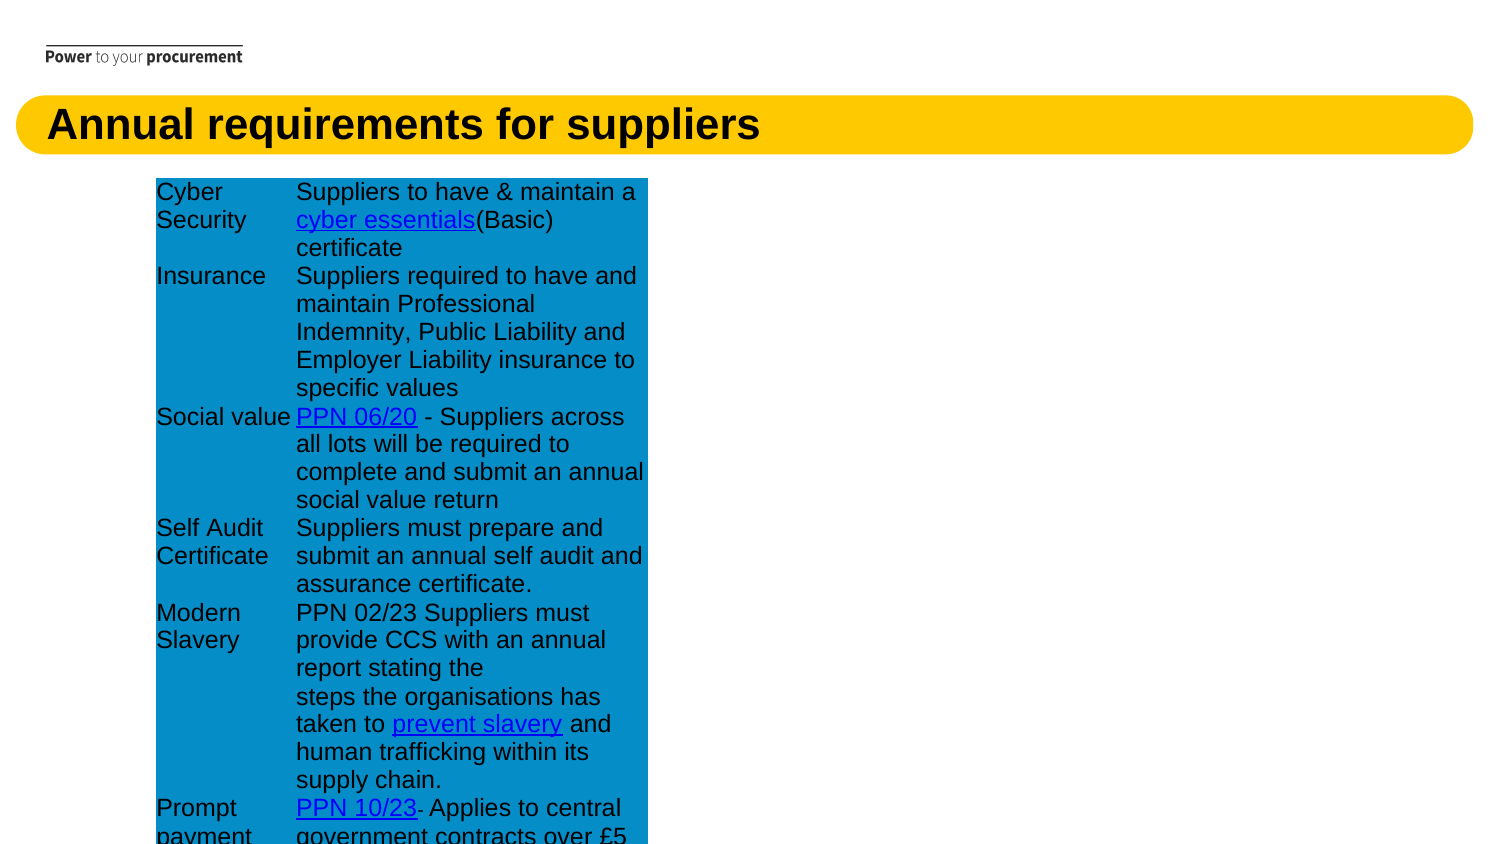

# Annual requirements for suppliers
| Cyber Security | Suppliers to have & maintain a cyber essentials(Basic) certificate |
| --- | --- |
| Insurance | Suppliers required to have and maintain Professional Indemnity, Public Liability and Employer Liability insurance to specific values |
| Social value | PPN 06/20 - Suppliers across all lots will be required to complete and submit an annual social value return |
| Self Audit Certificate | Suppliers must prepare and submit an annual self audit and assurance certificate. |
| Modern Slavery | PPN 02/23 Suppliers must provide CCS with an annual report stating the steps the organisations has taken to prevent slavery and human trafficking within its supply chain. |
| Prompt payment | PPN 10/23- Applies to central government contracts over £5 million. Bidders to demonstrate they are paying 95% of invoices within 60 days (90% with an action plan), and also paying all their invoices within an average of 55 days |